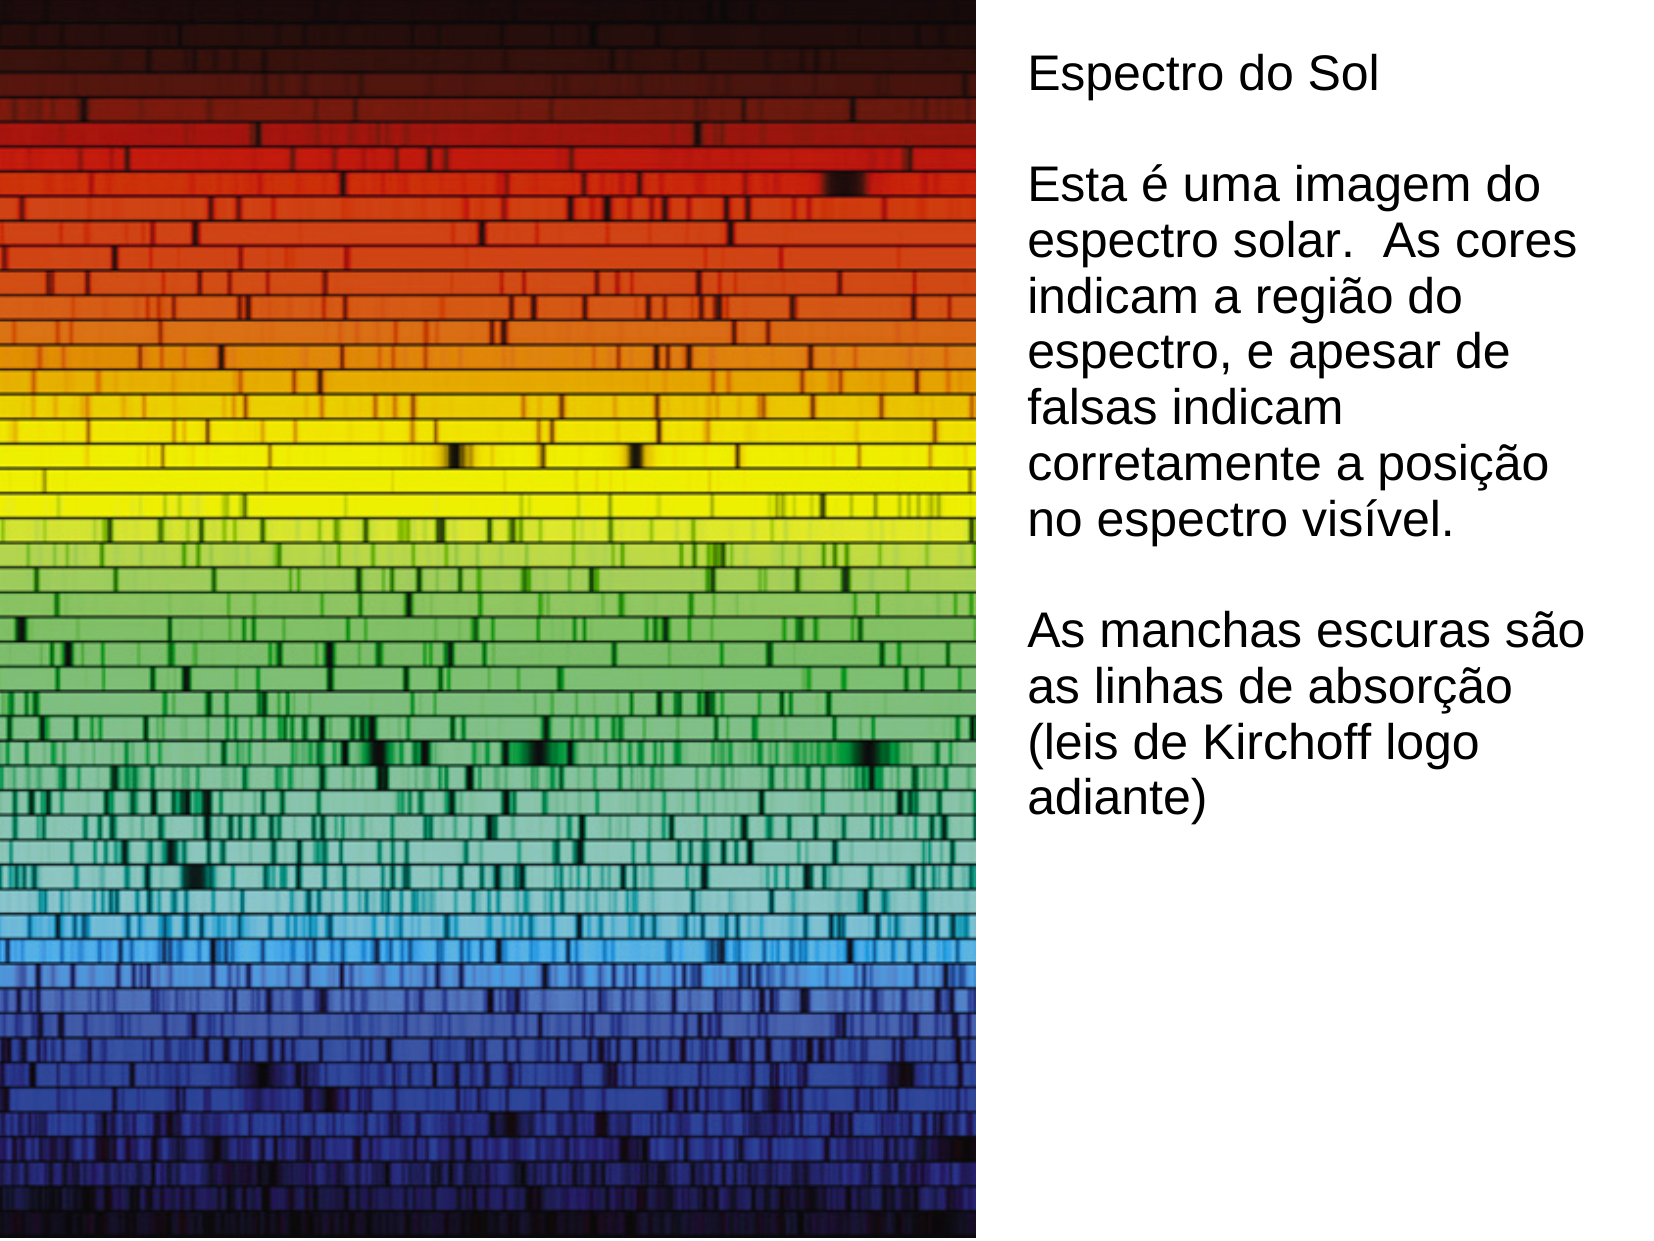

Espectro do Sol
Esta é uma imagem do espectro solar. As cores indicam a região do espectro, e apesar de falsas indicam corretamente a posição no espectro visível.
As manchas escuras são as linhas de absorção (leis de Kirchoff logo adiante)